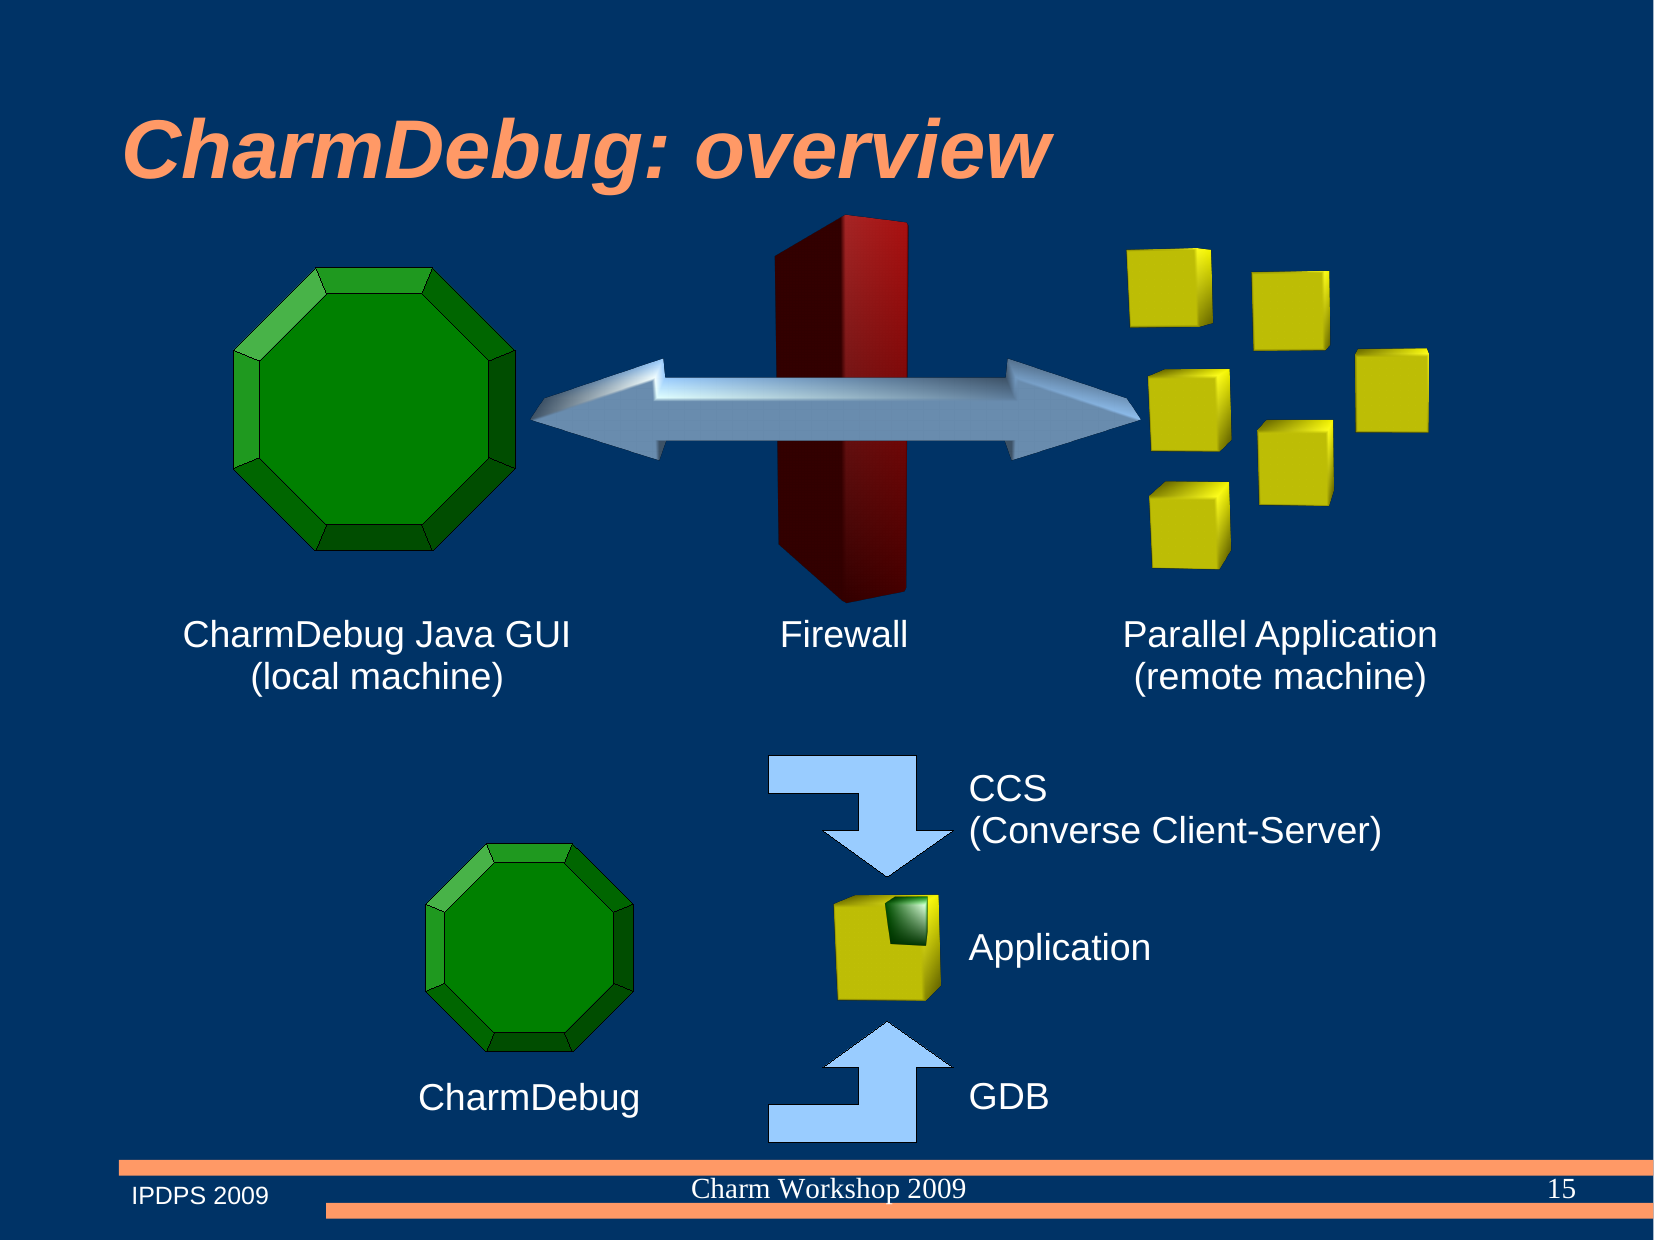

# CharmDebug: overview
CharmDebug Java GUI
(local machine)
Firewall
Parallel Application
(remote machine)
CCS
(Converse Client-Server)
Application
GDB
CharmDebug
15
Charm Workshop 2009